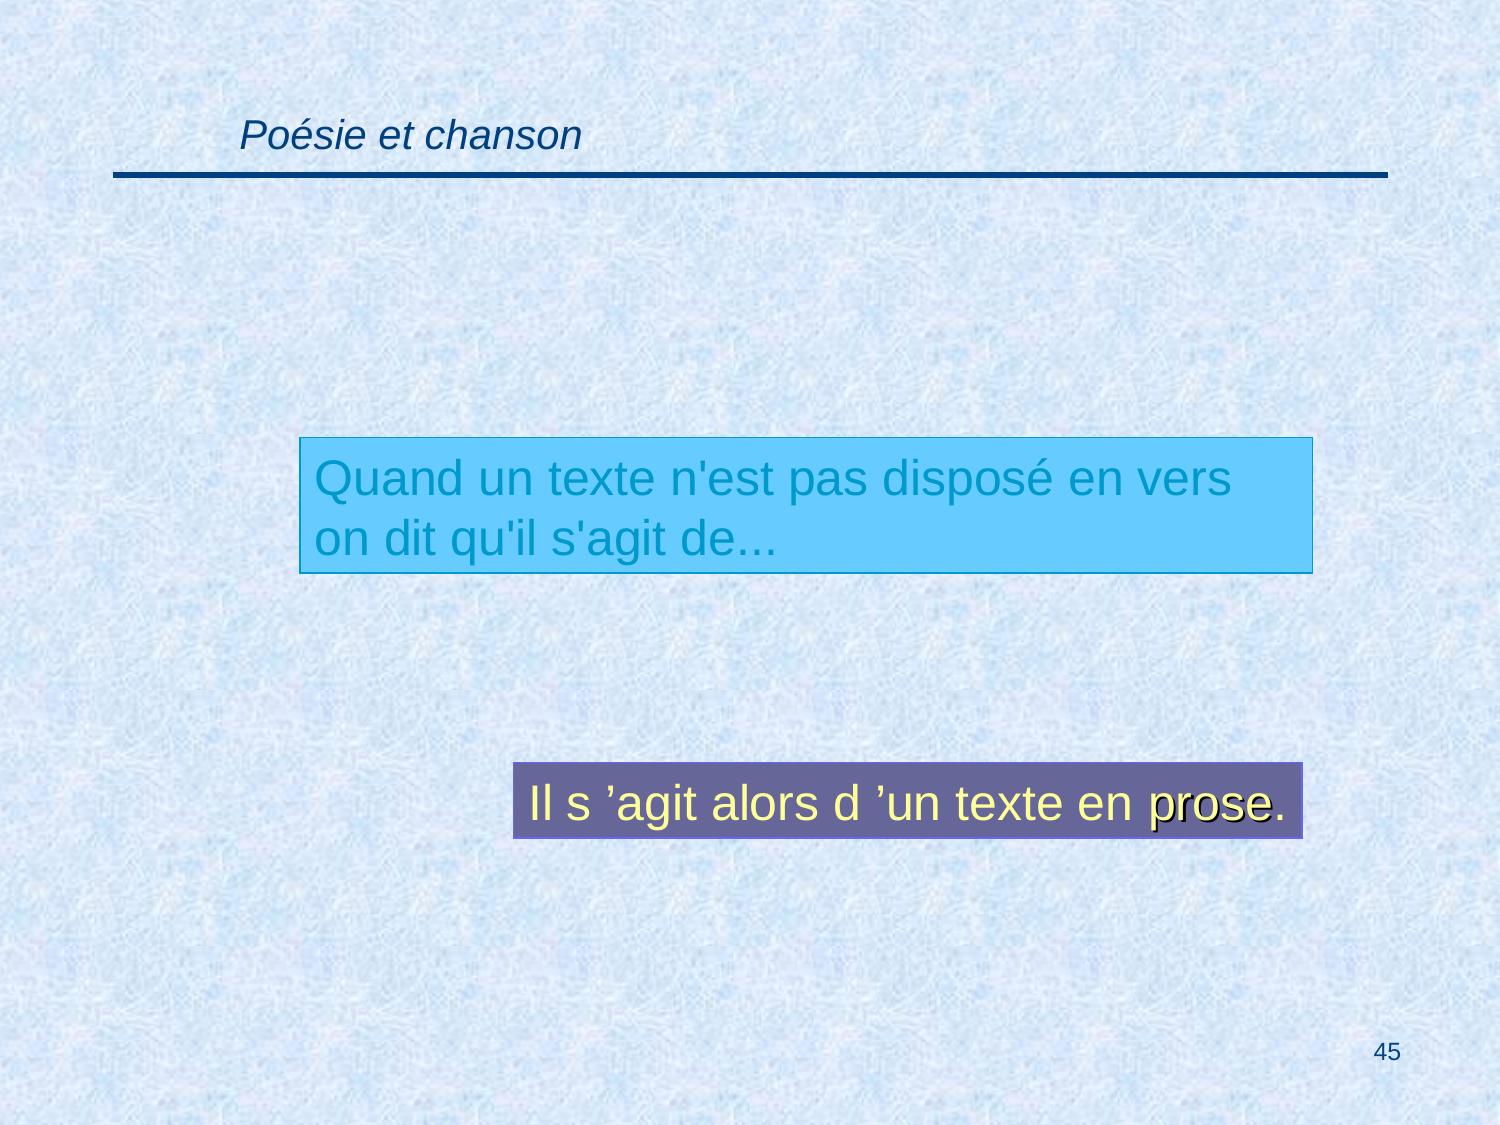

Poésie et chanson
Quand un texte n'est pas disposé en vers on dit qu'il s'agit de...
Il s ’agit alors d ’un texte en prose.
45